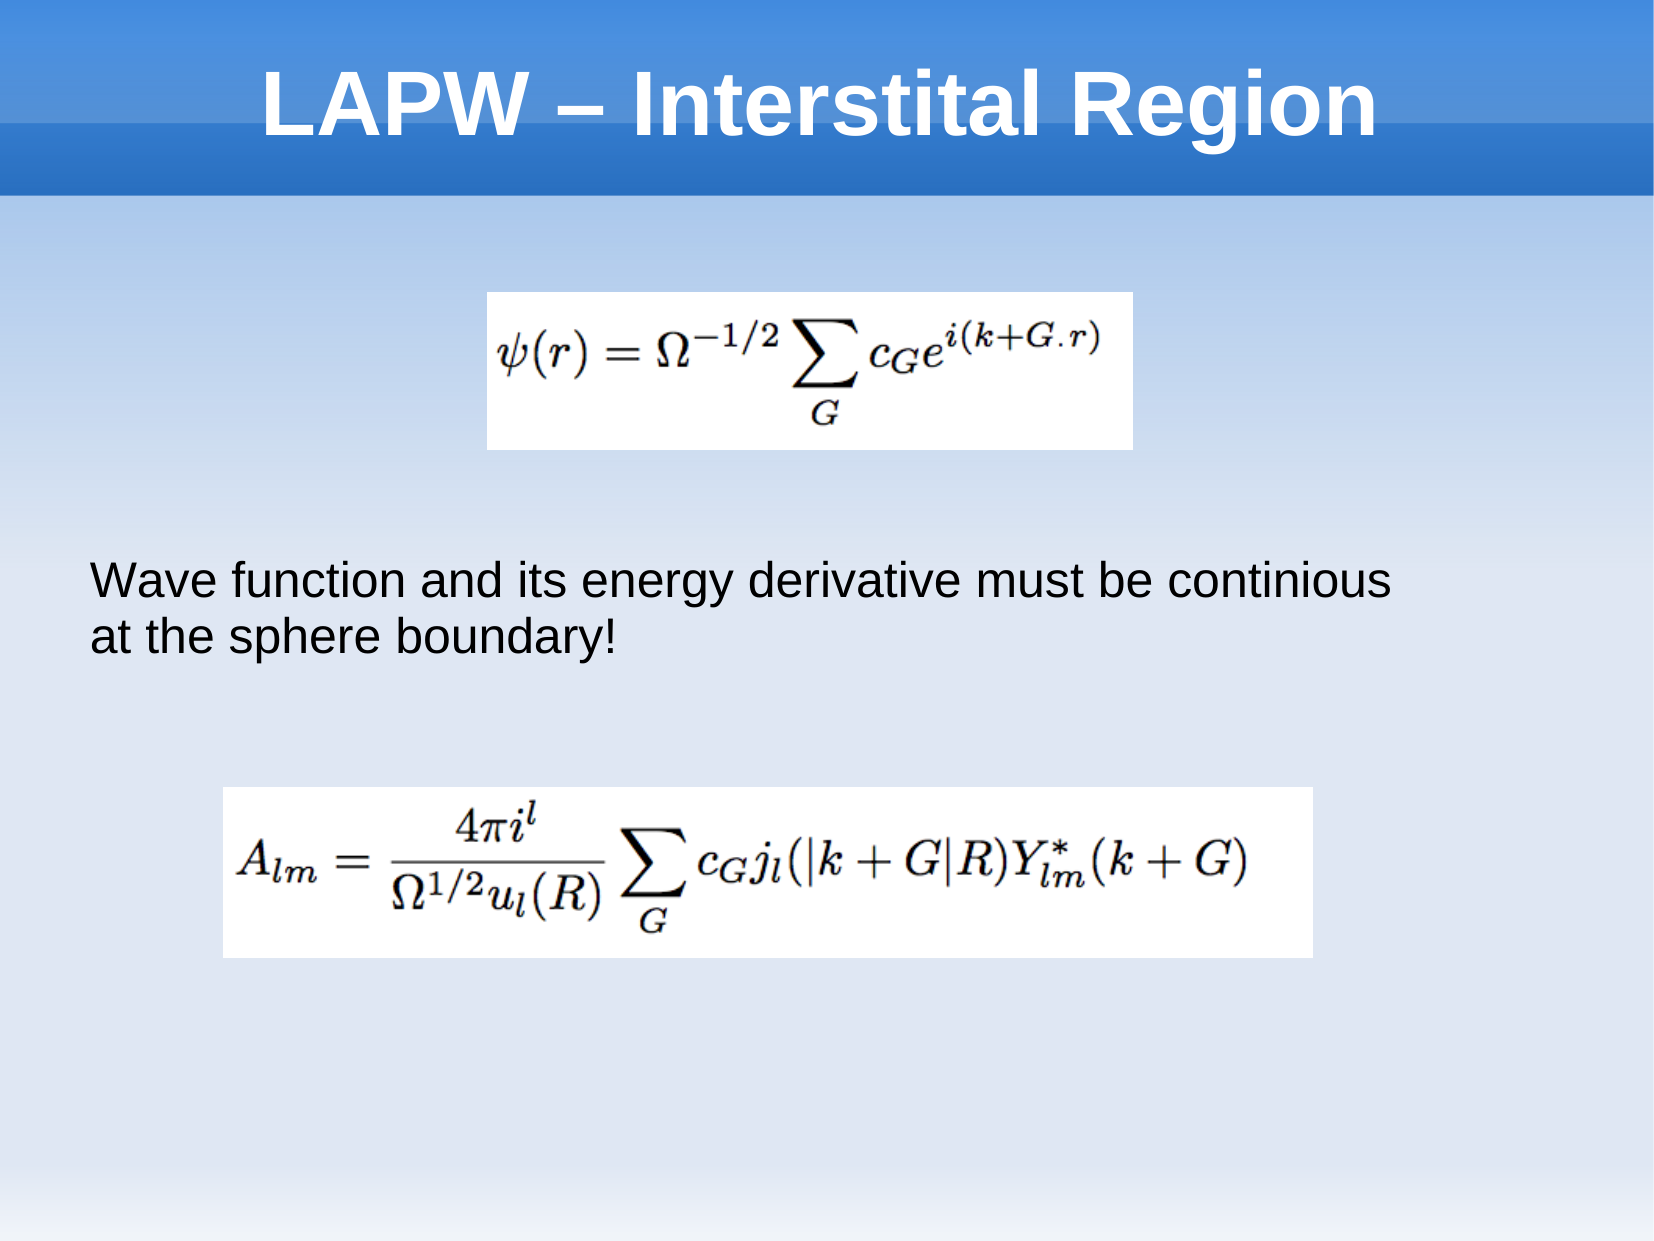

# LAPW – Interstital Region
Wave function and its energy derivative must be continious at the sphere boundary!